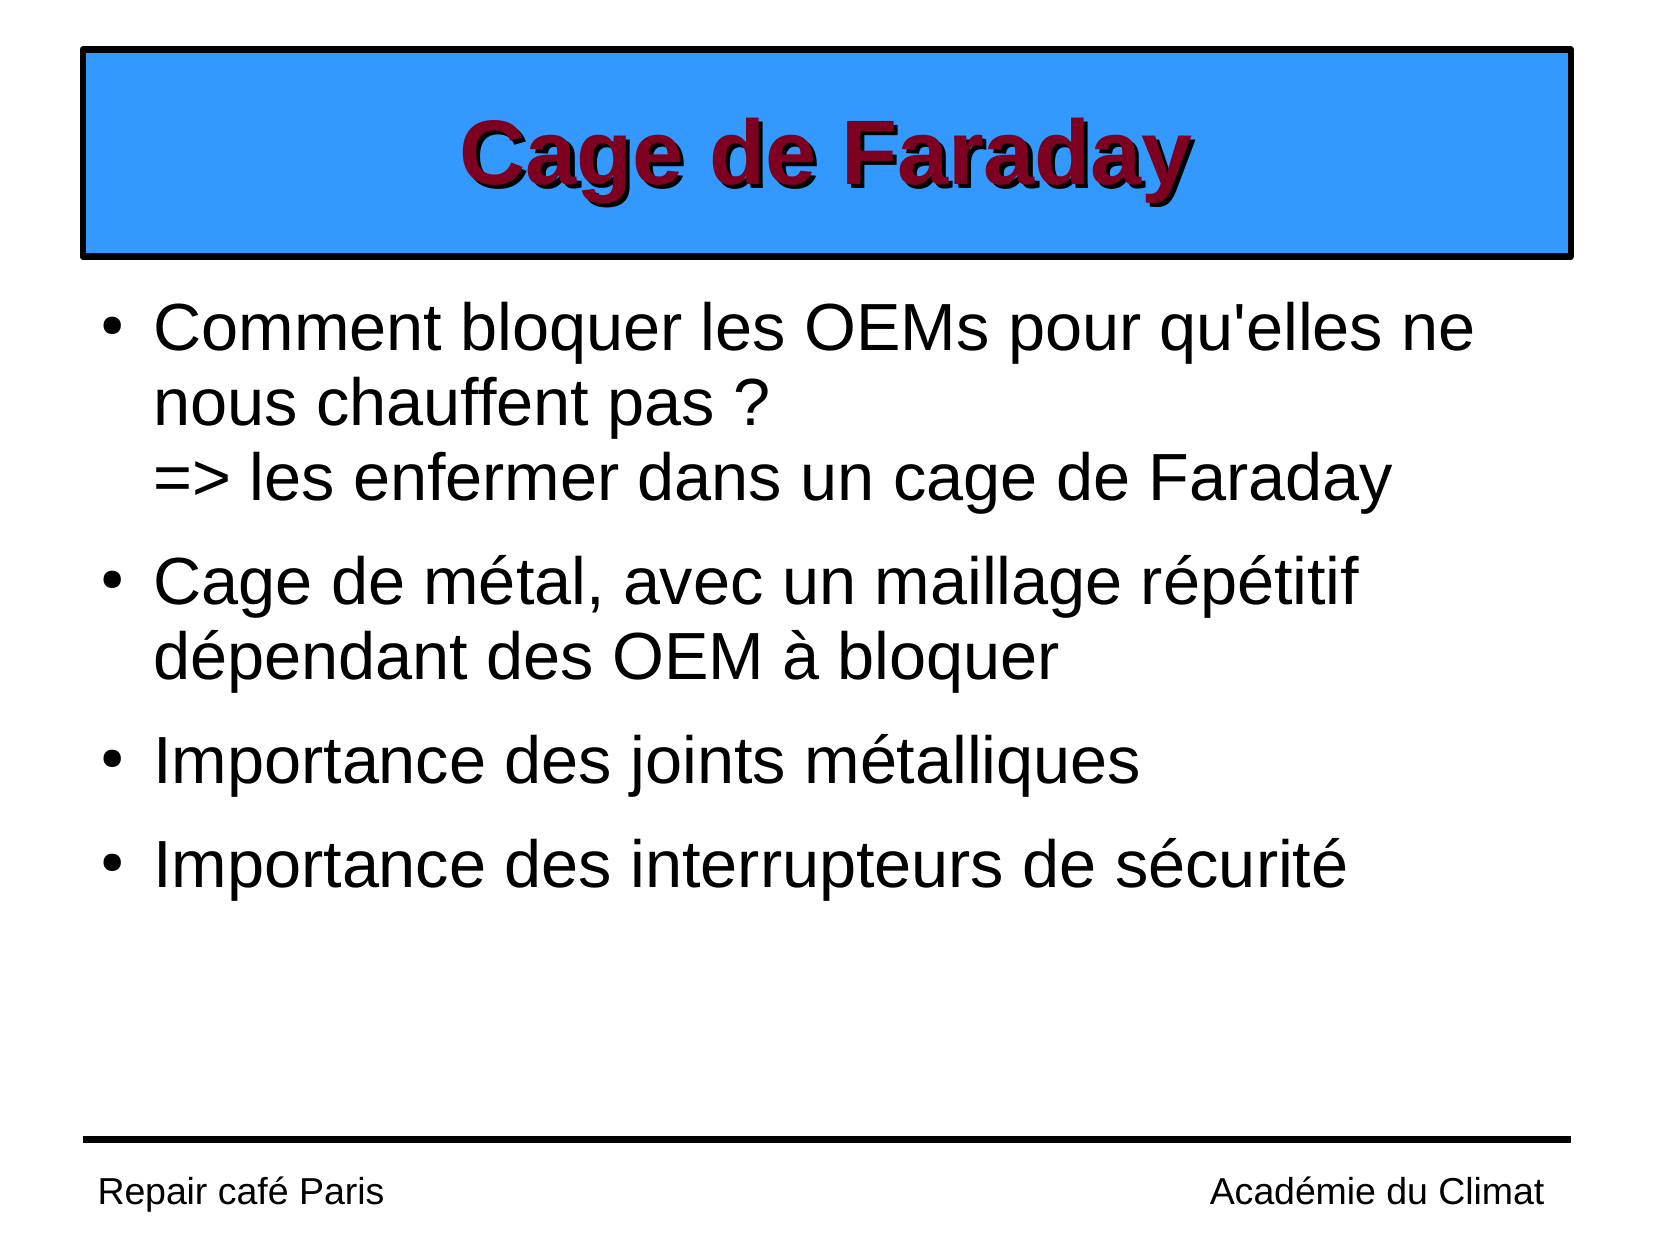

# Cage de Faraday
Comment bloquer les OEMs pour qu'elles ne nous chauffent pas ?
=> les enfermer dans un cage de Faraday
Cage de métal, avec un maillage répétitif dépendant des OEM à bloquer
Importance des joints métalliques
Importance des interrupteurs de sécurité
Repair café Paris	Académie du Climat